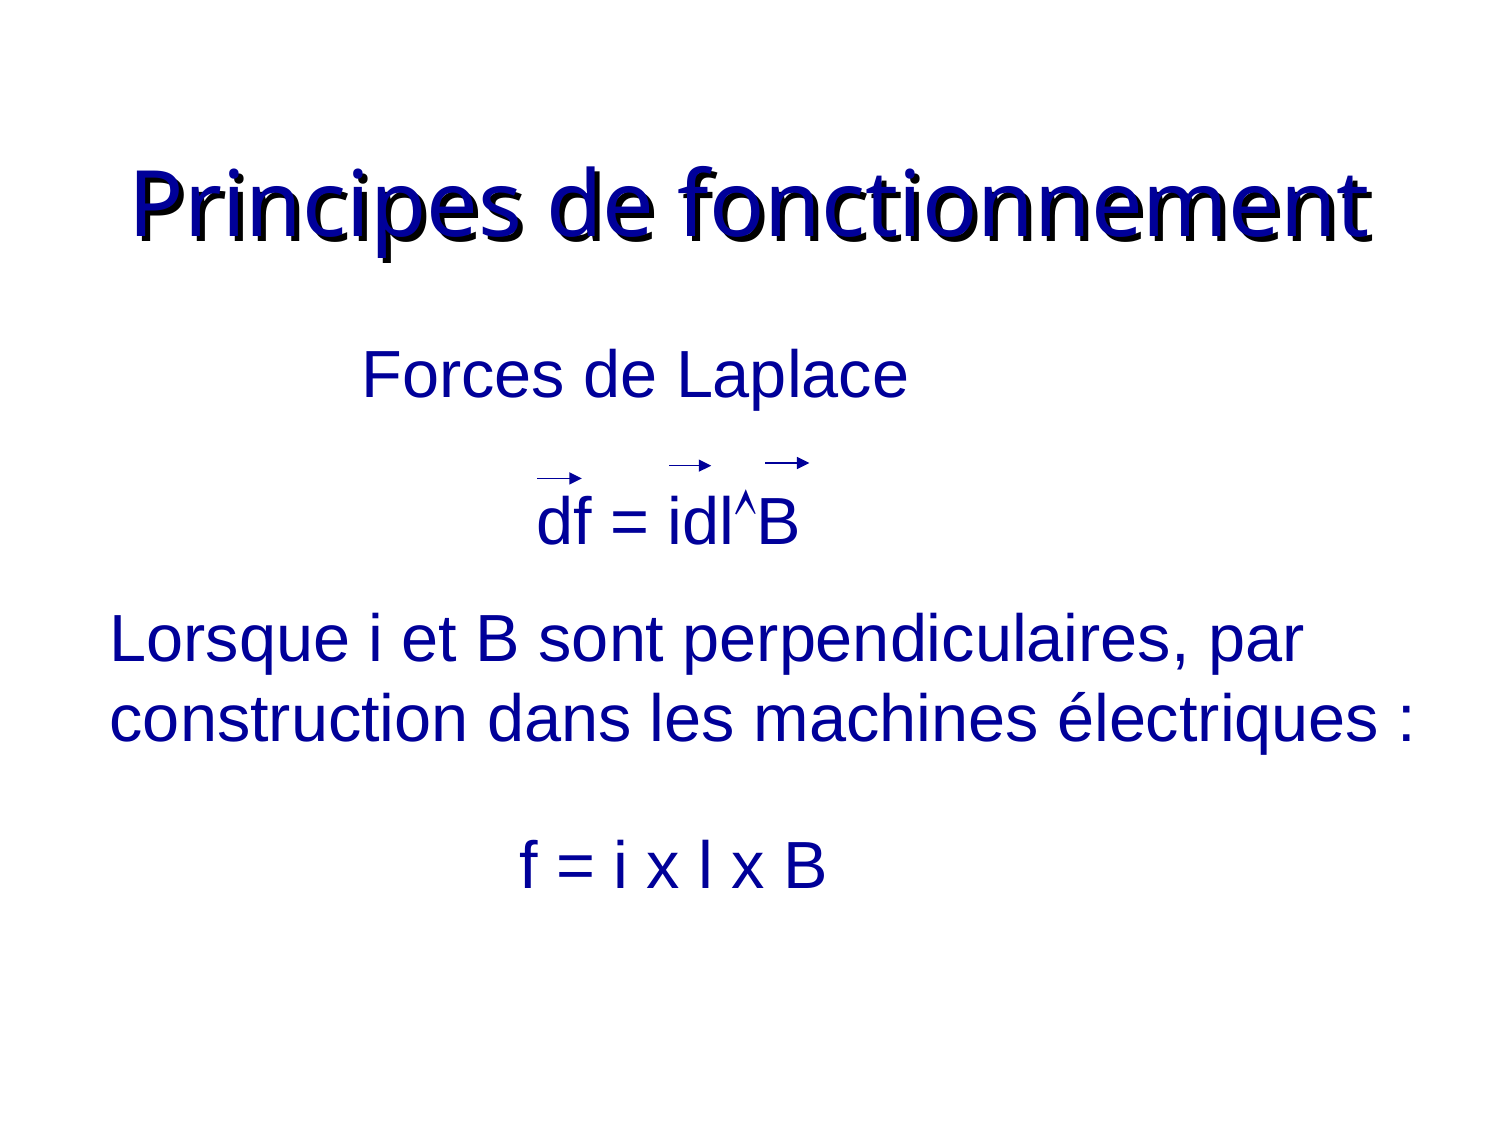

Principes de fonctionnement
Forces de Laplace
df = idlB
Lorsque i et B sont perpendiculaires, par
construction dans les machines électriques :
f = i x l x B